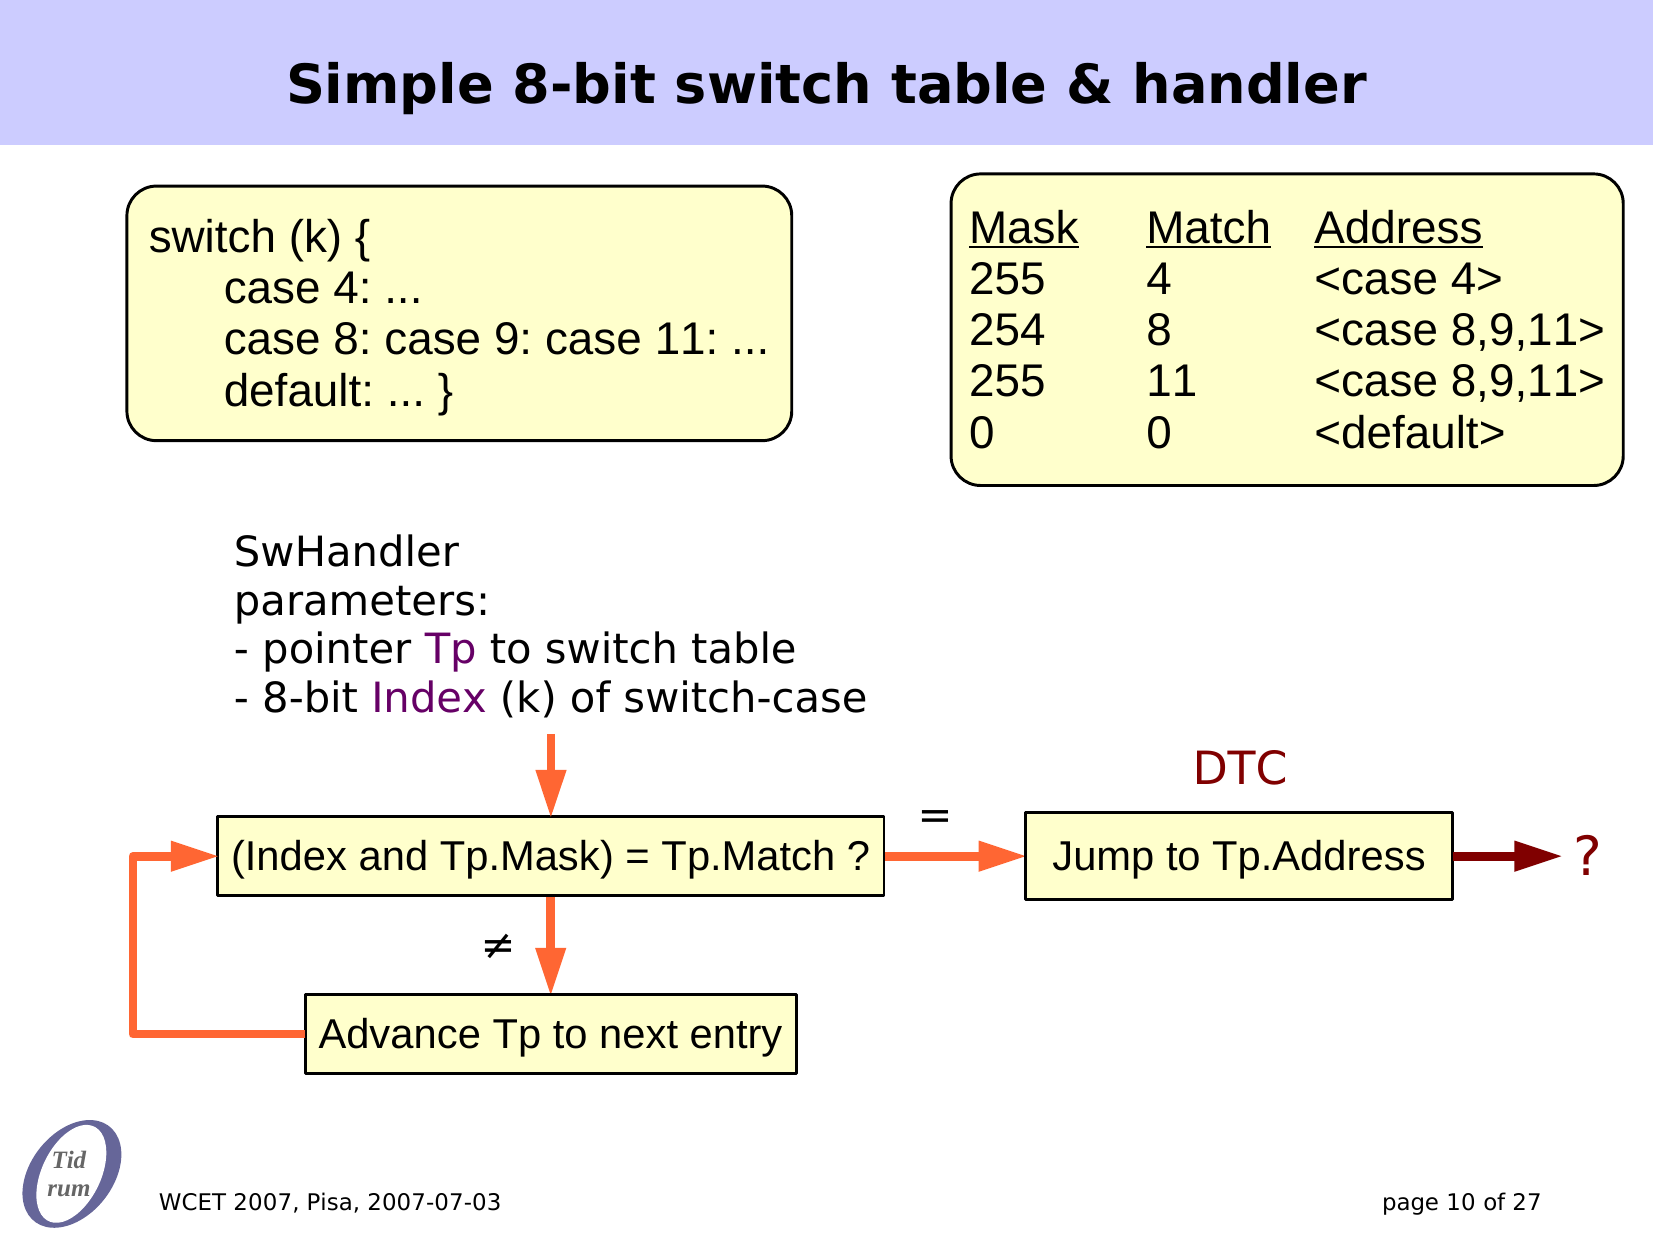

# Simple 8-bit switch table & handler
Mask	Match	Address
255	4	<case 4>
254	8	<case 8,9,11>
255	11	<case 8,9,11>
0	0	<default>
switch (k) {
	case 4: ...
	case 8: case 9: case 11: ...
	default: ... }
SwHandler
parameters:
- pointer Tp to switch table
- 8-bit Index (k) of switch-case
DTC
=
Jump to Tp.Address
(Index and Tp.Mask) = Tp.Match ?
?
≠
Advance Tp to next entry